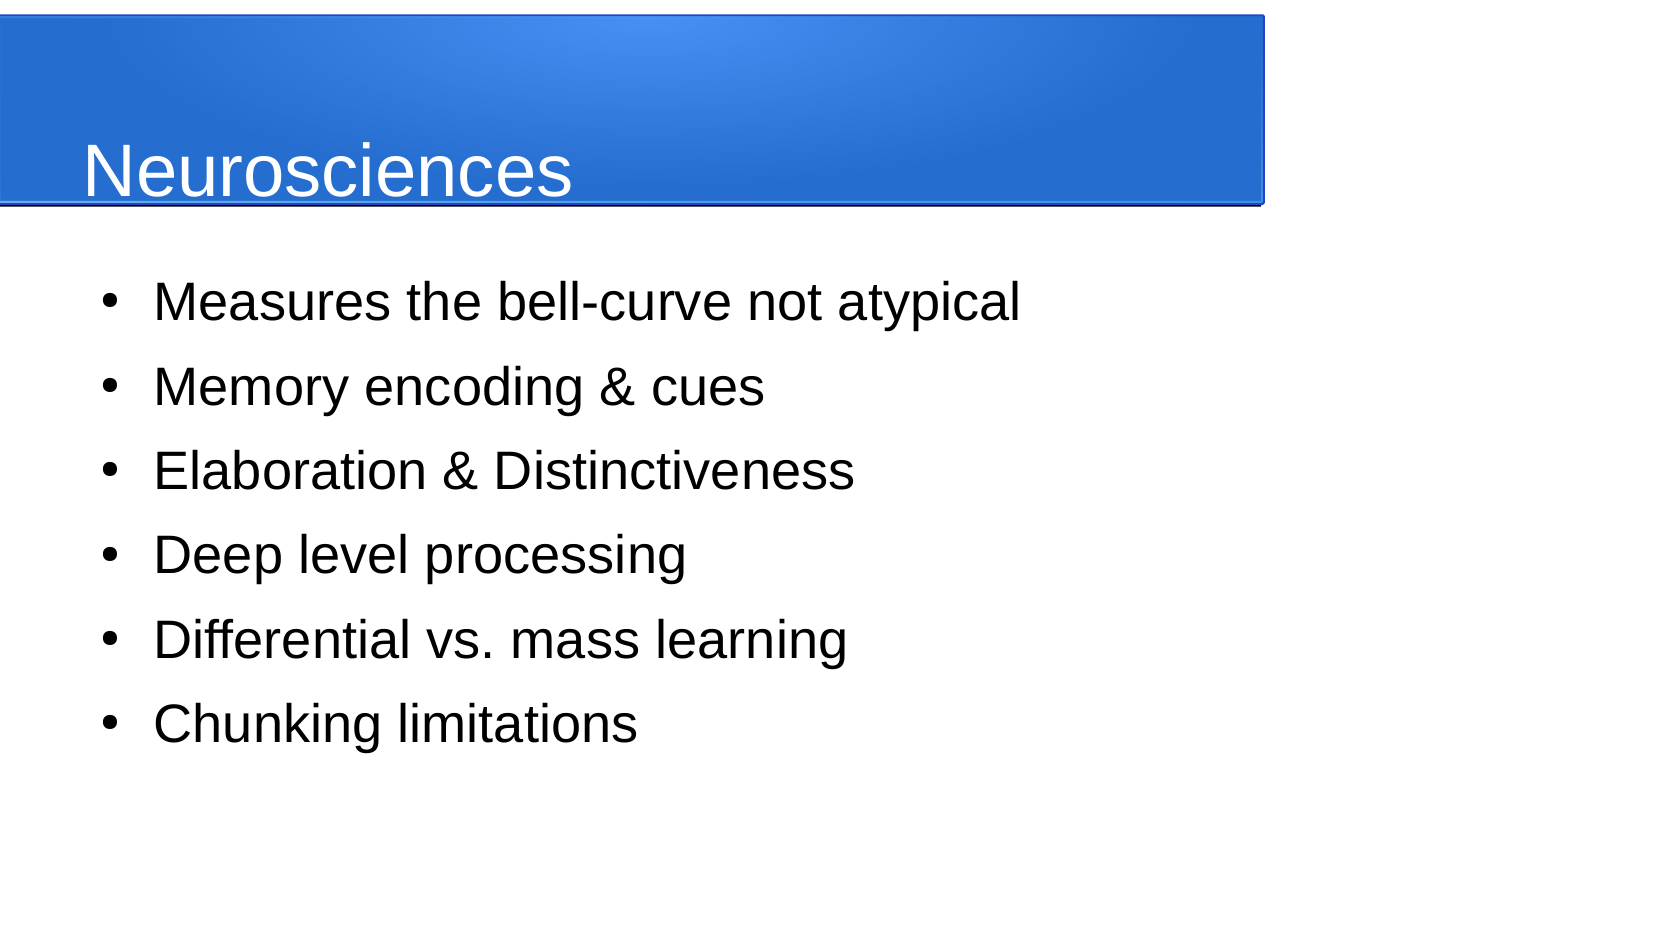

# Neurosciences
Measures the bell-curve not atypical
Memory encoding & cues
Elaboration & Distinctiveness
Deep level processing
Differential vs. mass learning
Chunking limitations